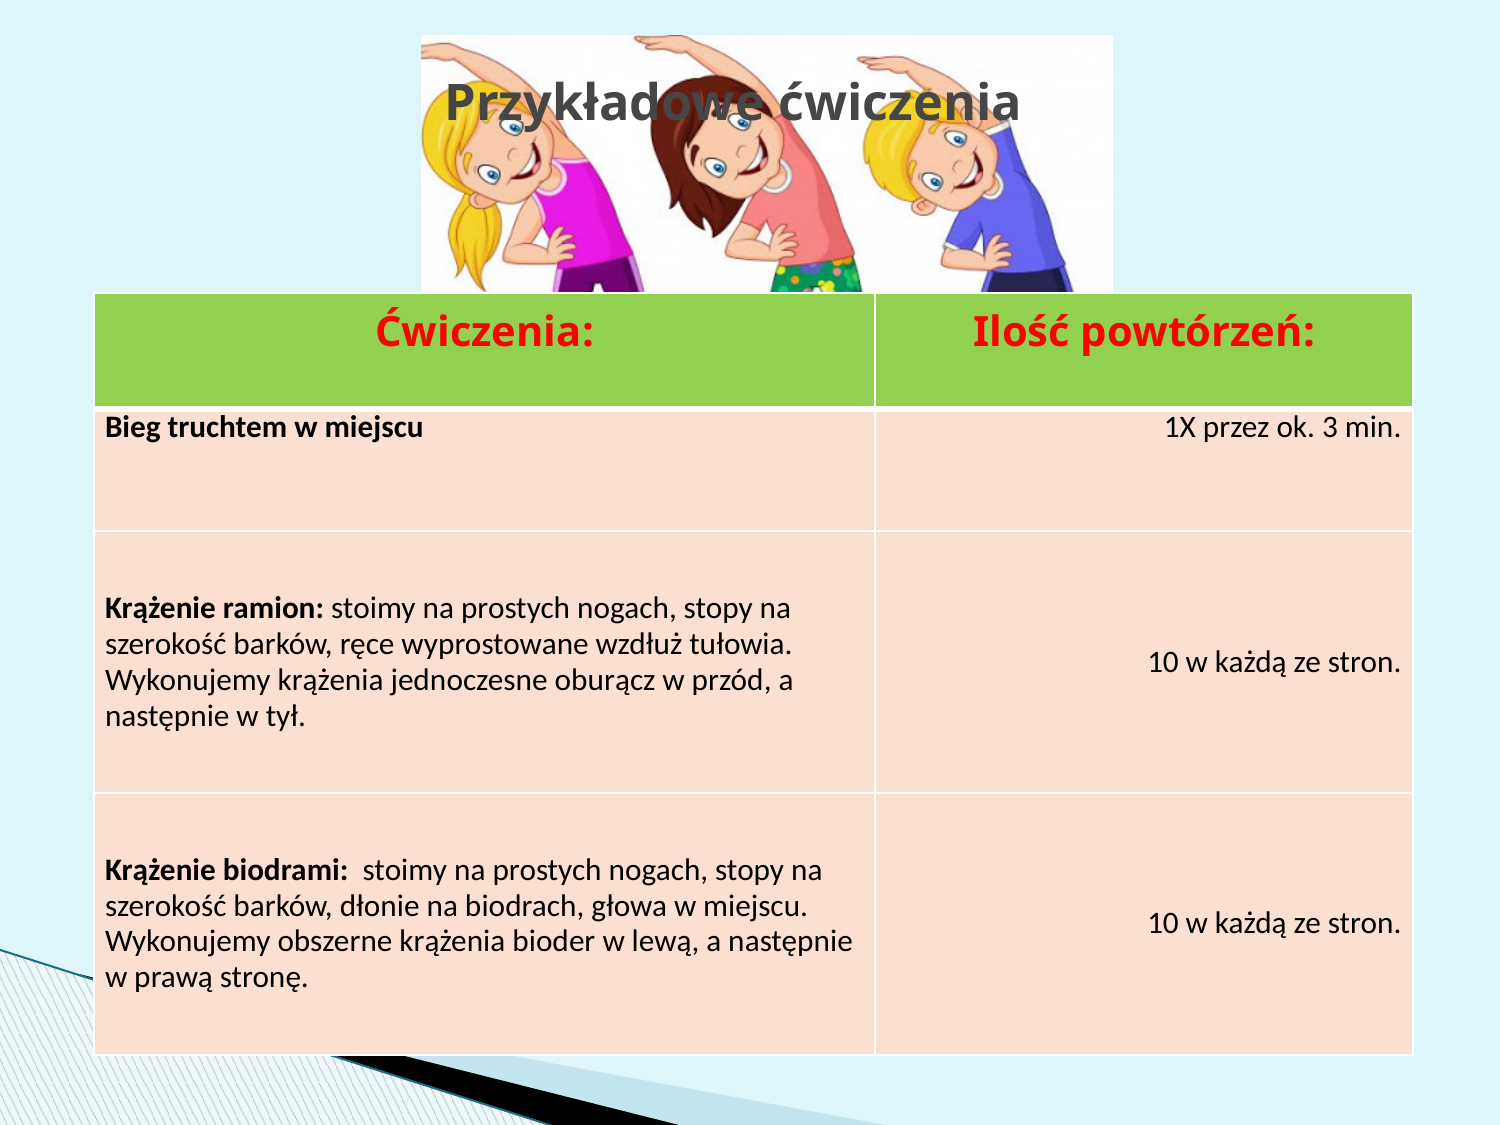

# Przykładowe ćwiczenia
| Ćwiczenia: | Ilość powtórzeń: |
| --- | --- |
| Bieg truchtem w miejscu | 1X przez ok. 3 min. |
| Krążenie ramion: stoimy na prostych nogach, stopy na szerokość barków, ręce wyprostowane wzdłuż tułowia. Wykonujemy krążenia jednoczesne oburącz w przód, a następnie w tył. | 10 w każdą ze stron. |
| Krążenie biodrami: stoimy na prostych nogach, stopy na szerokość barków, dłonie na biodrach, głowa w miejscu. Wykonujemy obszerne krążenia bioder w lewą, a następnie w prawą stronę. | 10 w każdą ze stron. |